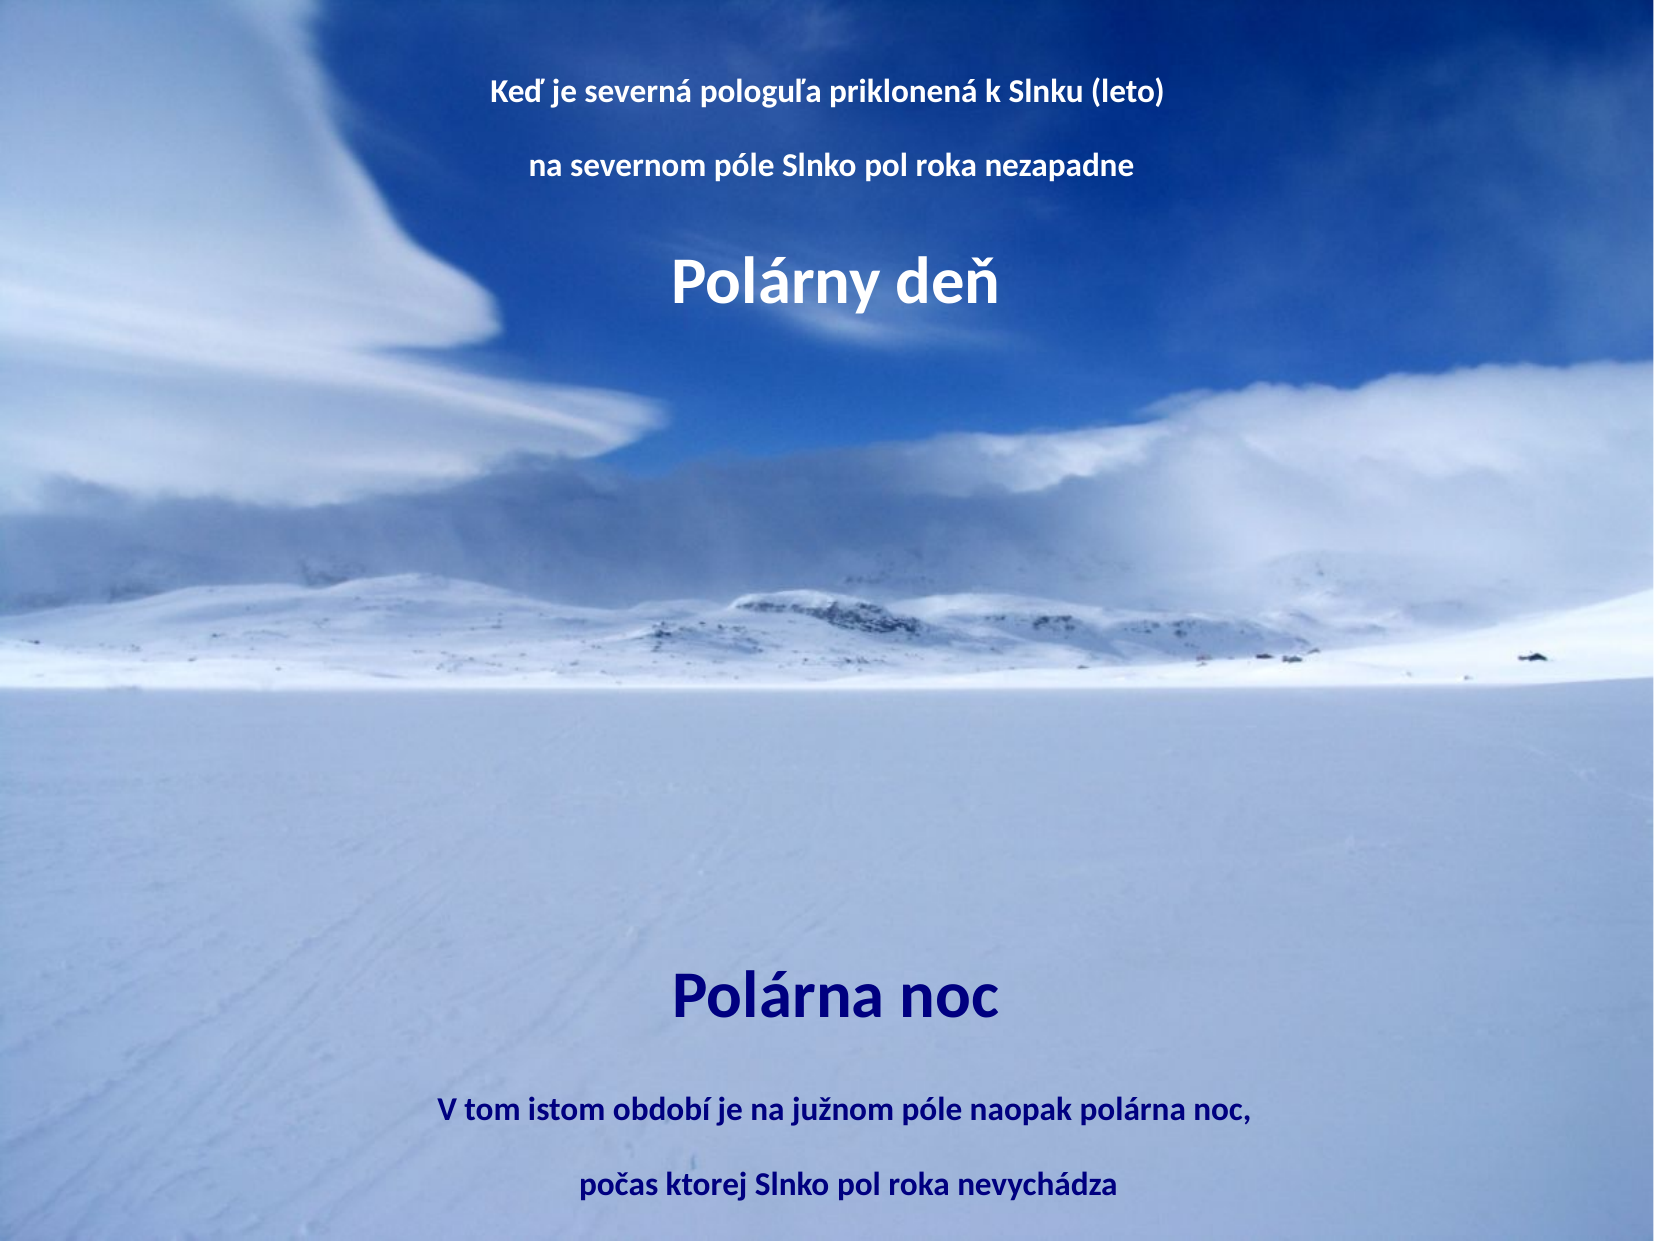

Keď je severná pologuľa priklonená k Slnku (leto)
na severnom póle Slnko pol roka nezapadne
Polárny deň
Polárna noc
V tom istom období je na južnom póle naopak polárna noc,
 počas ktorej Slnko pol roka nevychádza